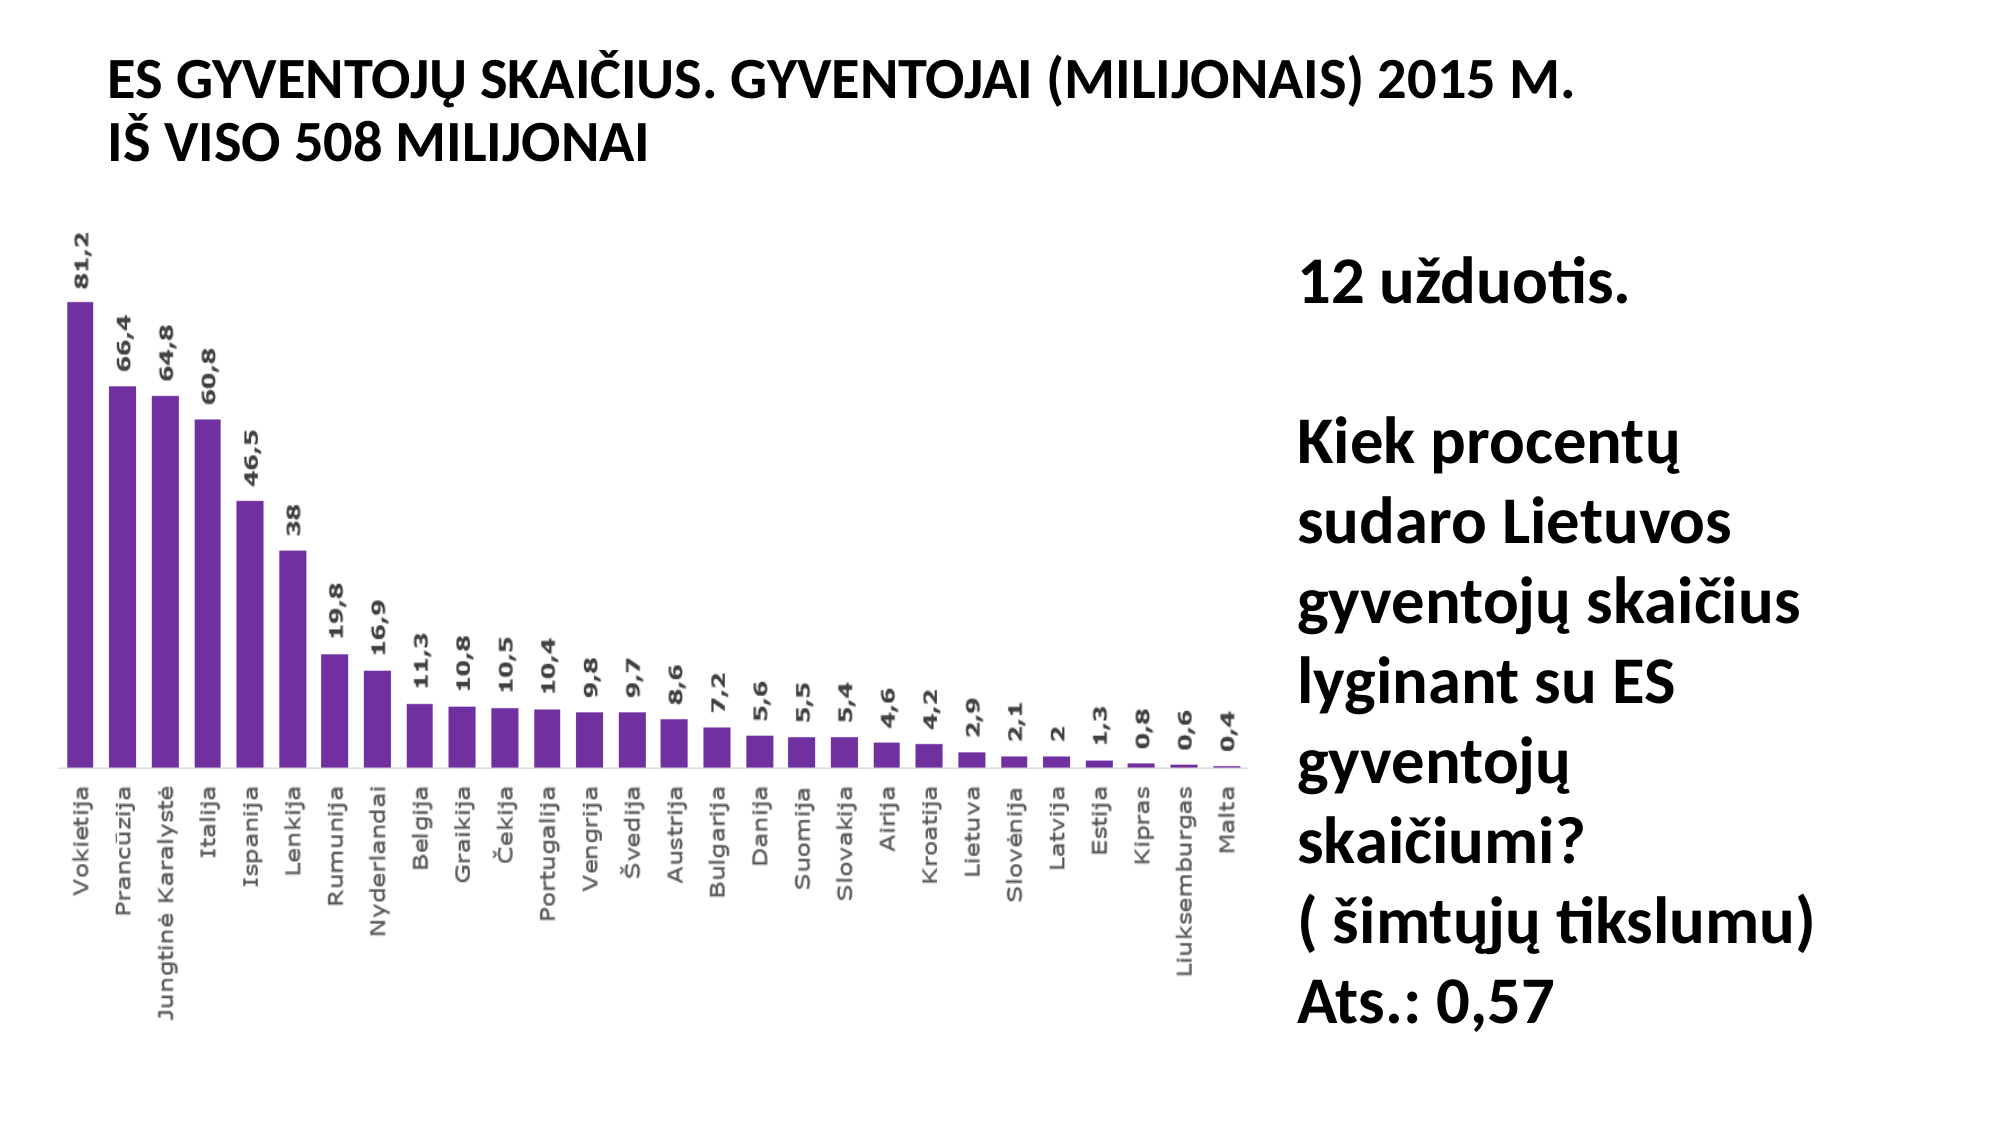

# ES GYVENTOJŲ SKAIČIUS. GYVENTOJAI (MILIJONAIS) 2015 M. IŠ VISO 508 MILIJONAI
12 užduotis.
Kiek procentų sudaro Lietuvos gyventojų skaičius lyginant su ES gyventojų skaičiumi?
( šimtųjų tikslumu)
Ats.: 0,57